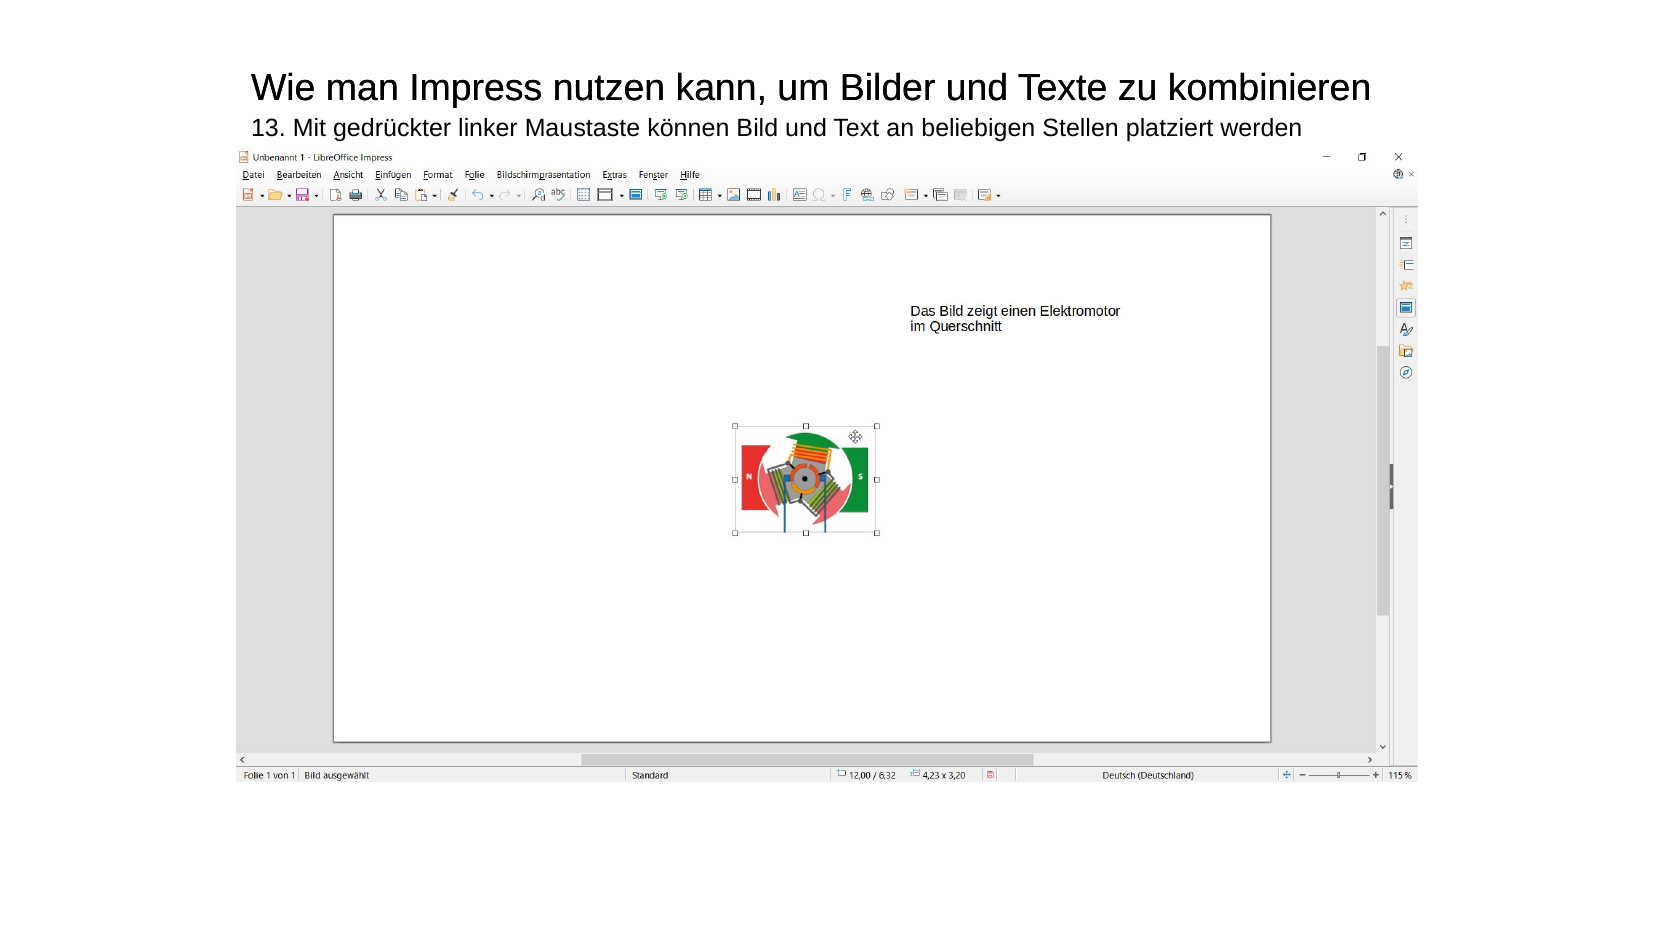

Wie man Impress nutzen kann, um Bilder und Texte zu kombinieren
Wie man Impress nutzen kann, um Bilder und Texte zu kombinieren
13. Mit gedrückter linker Maustaste können Bild und Text an beliebigen Stellen platziert werden